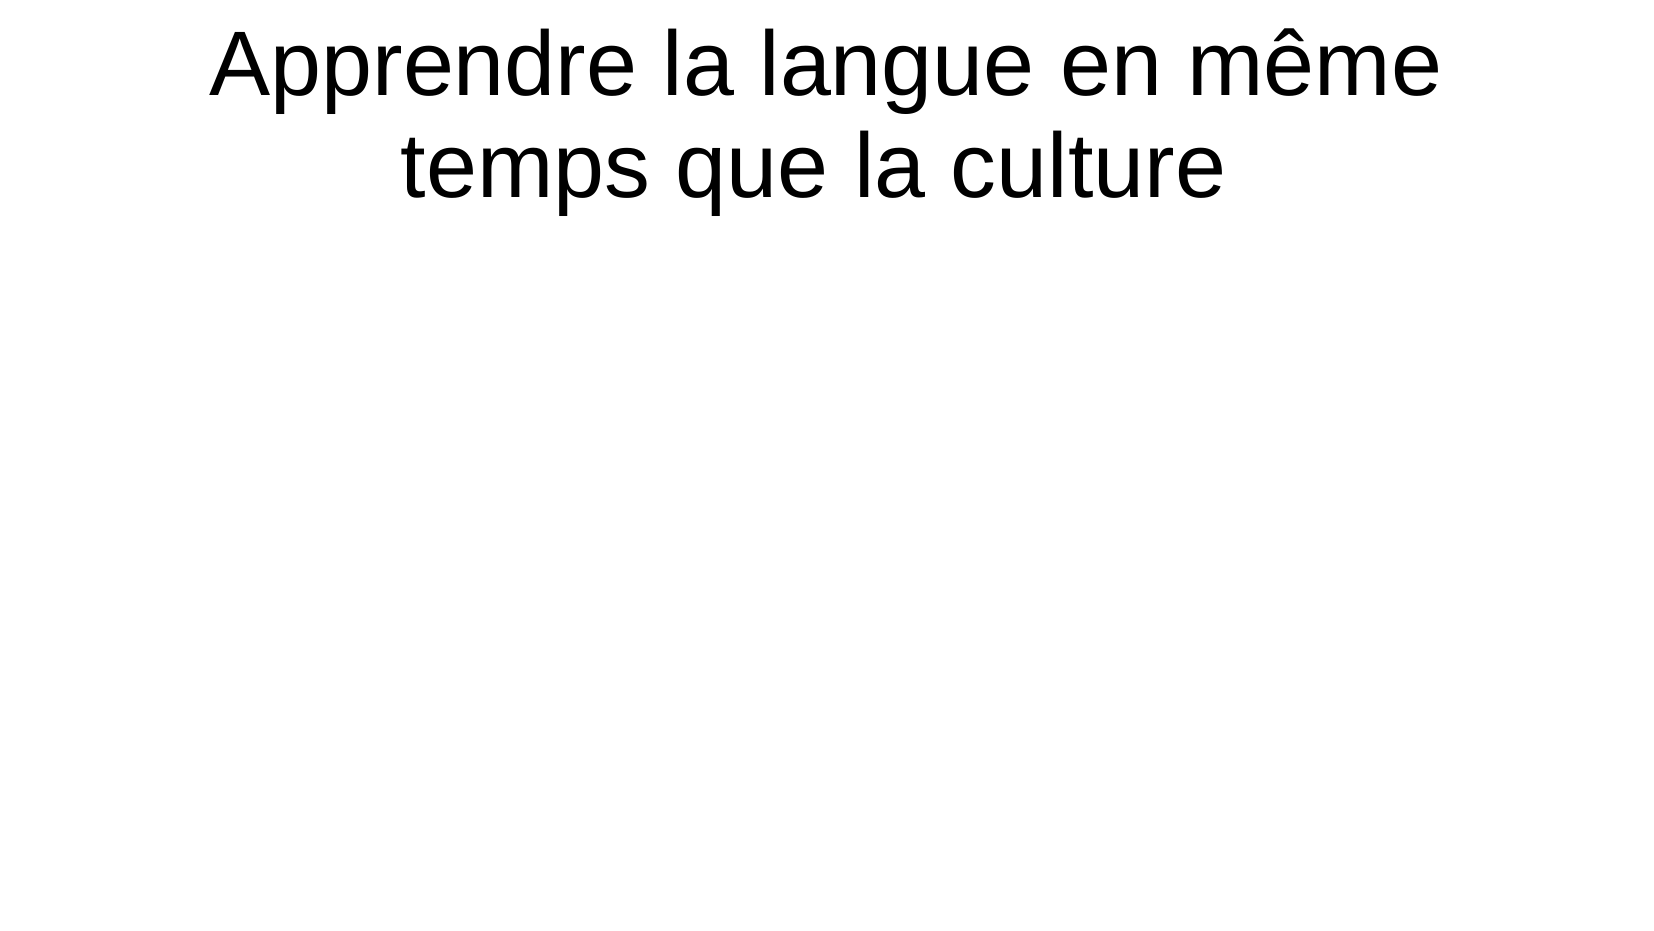

# Apprendre la langue en même temps que la culture